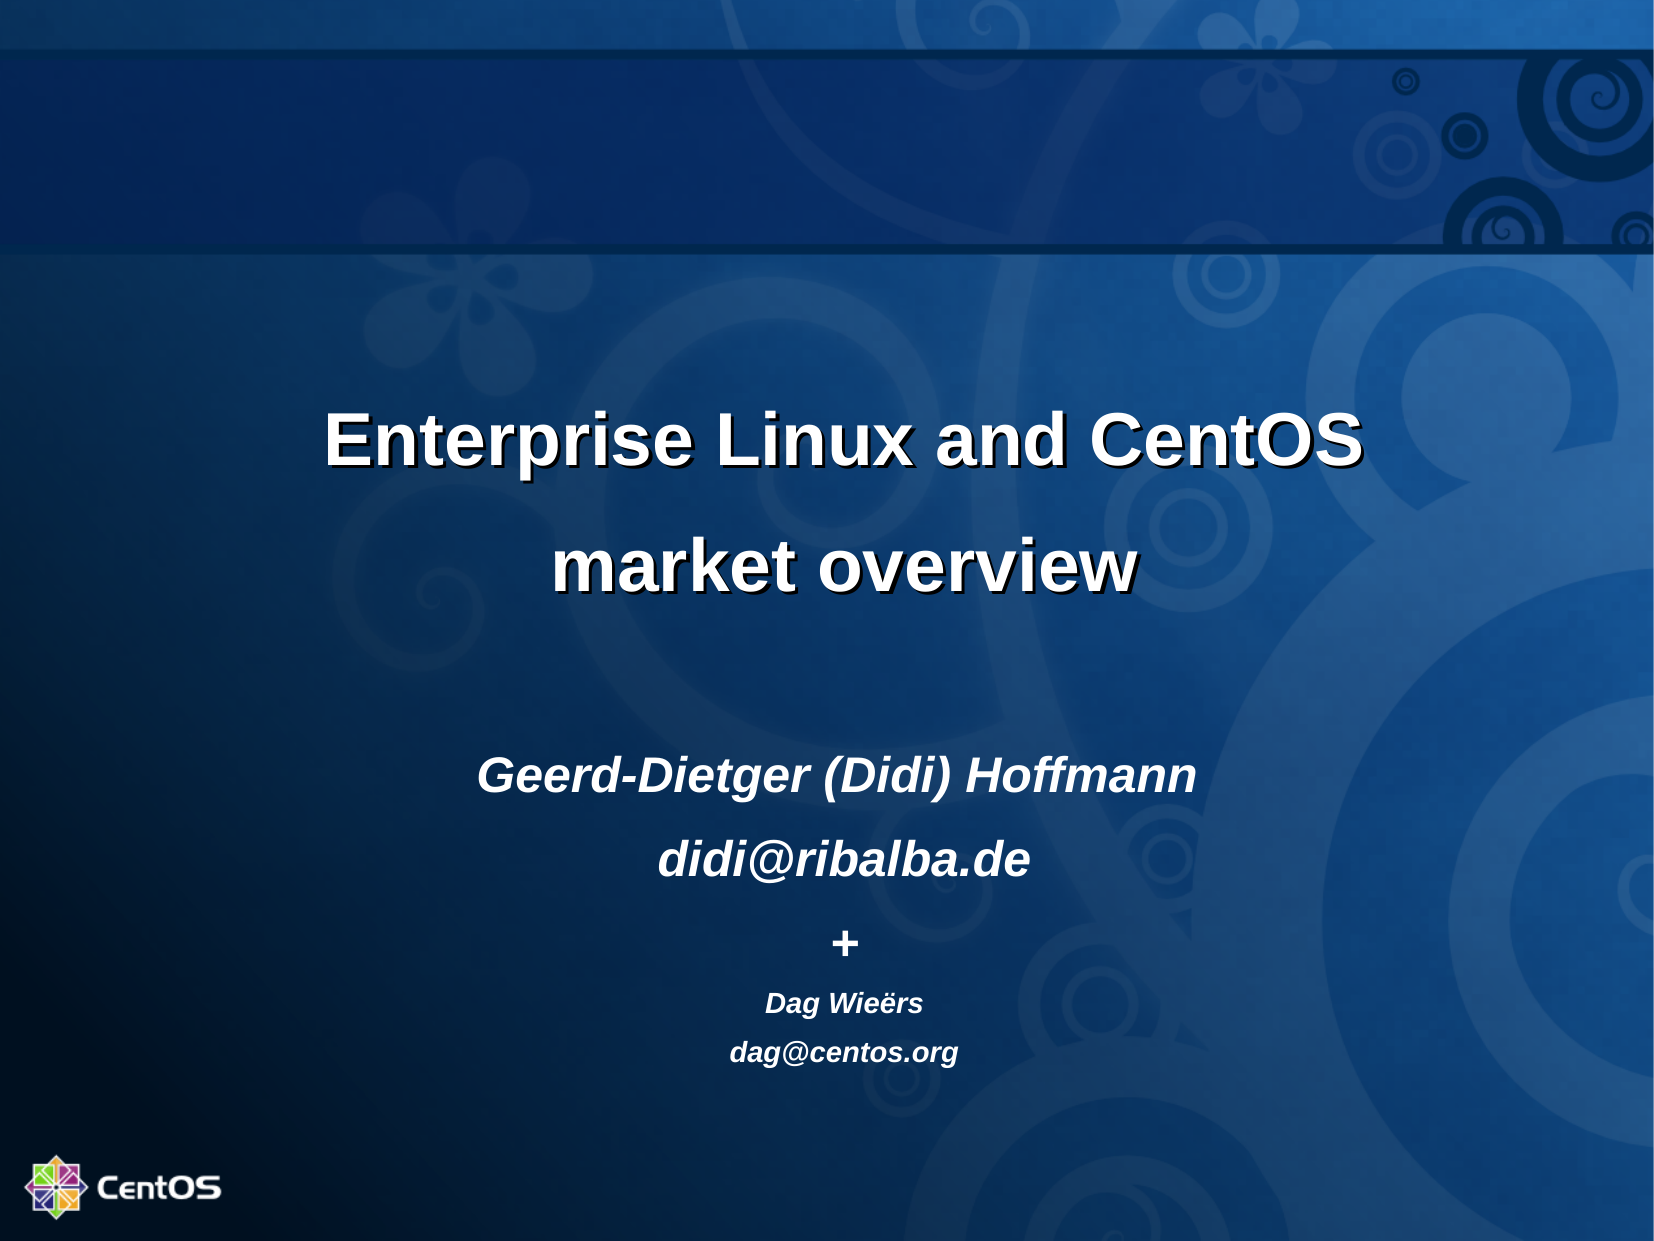

#
Enterprise Linux and CentOS
market overview
Geerd-Dietger (Didi) Hoffmann
didi@ribalba.de
+
Dag Wieërs
dag@centos.org